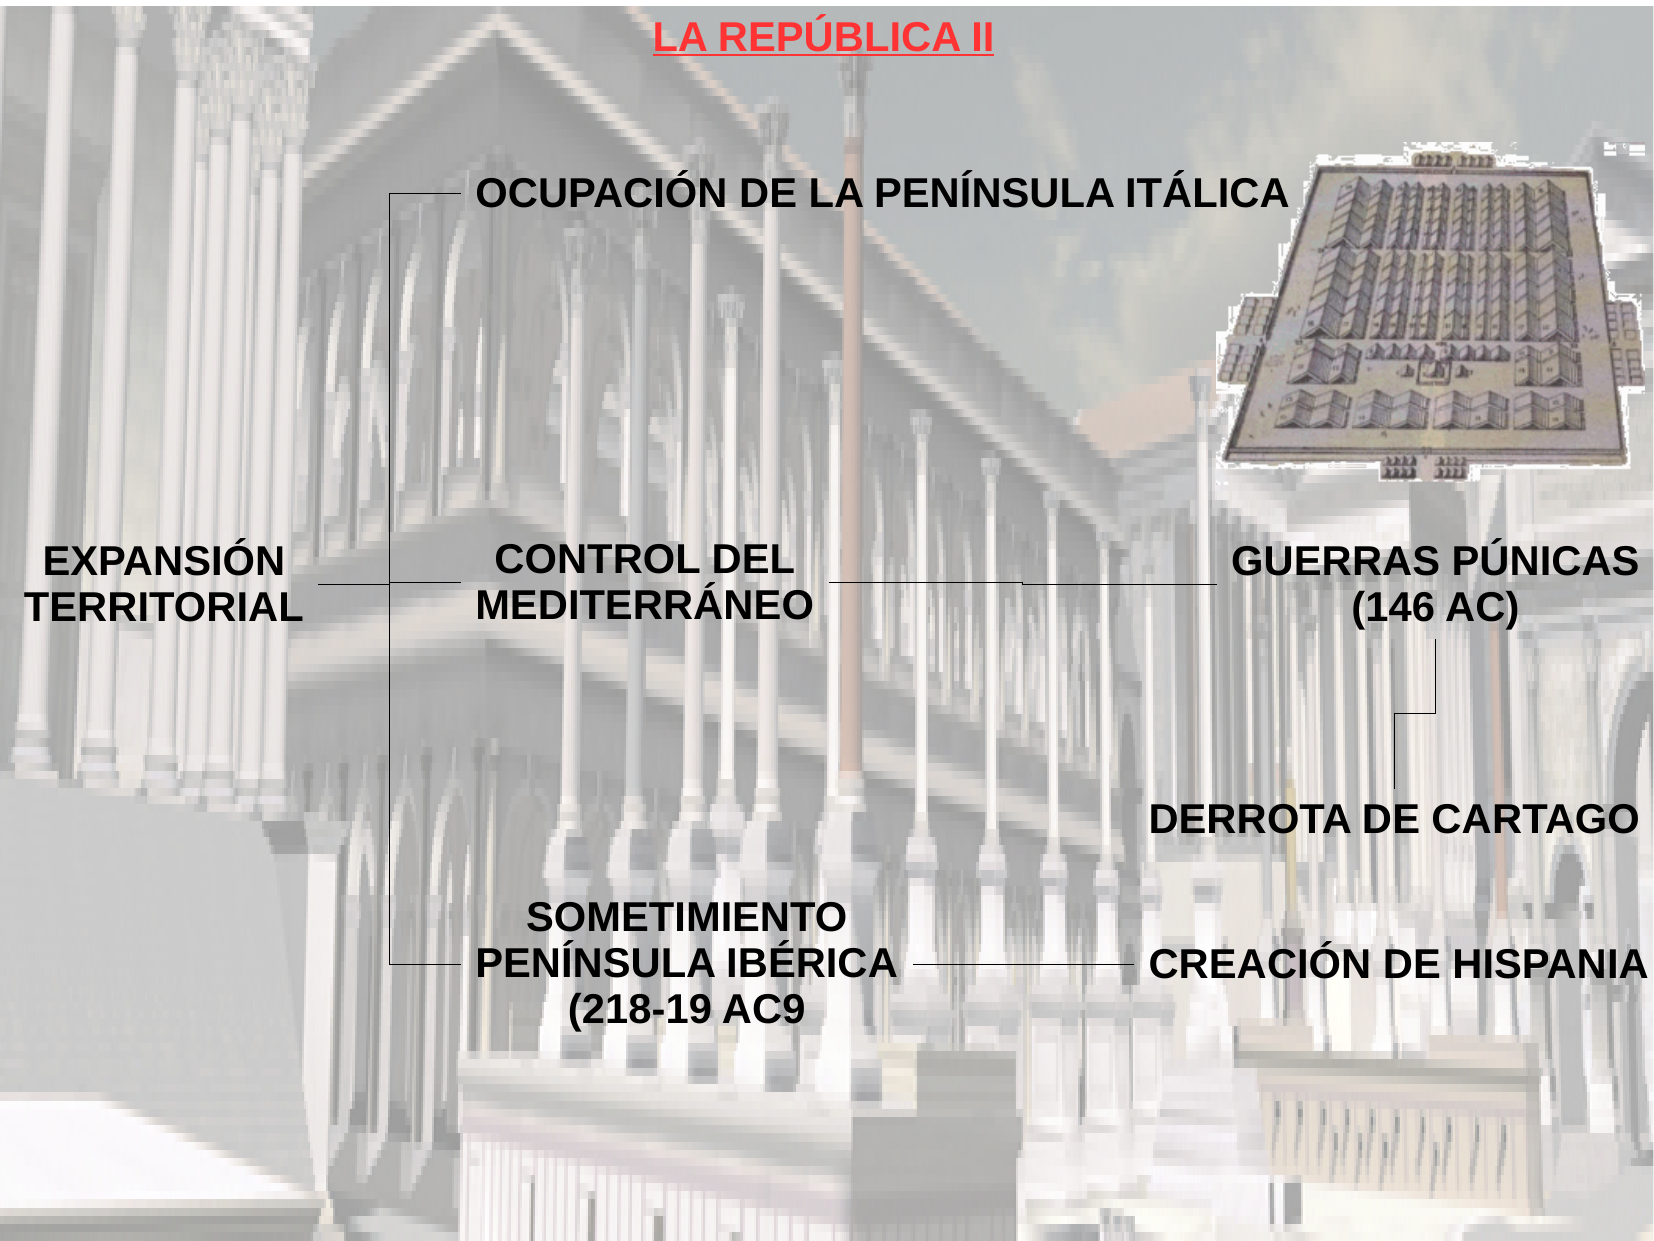

LA REPÚBLICA II
OCUPACIÓN DE LA PENÍNSULA ITÁLICA
CONTROL DEL
MEDITERRÁNEO
EXPANSIÓN
TERRITORIAL
GUERRAS PÚNICAS
(146 AC)
DERROTA DE CARTAGO
SOMETIMIENTO
PENÍNSULA IBÉRICA
(218-19 AC9
CREACIÓN DE HISPANIA